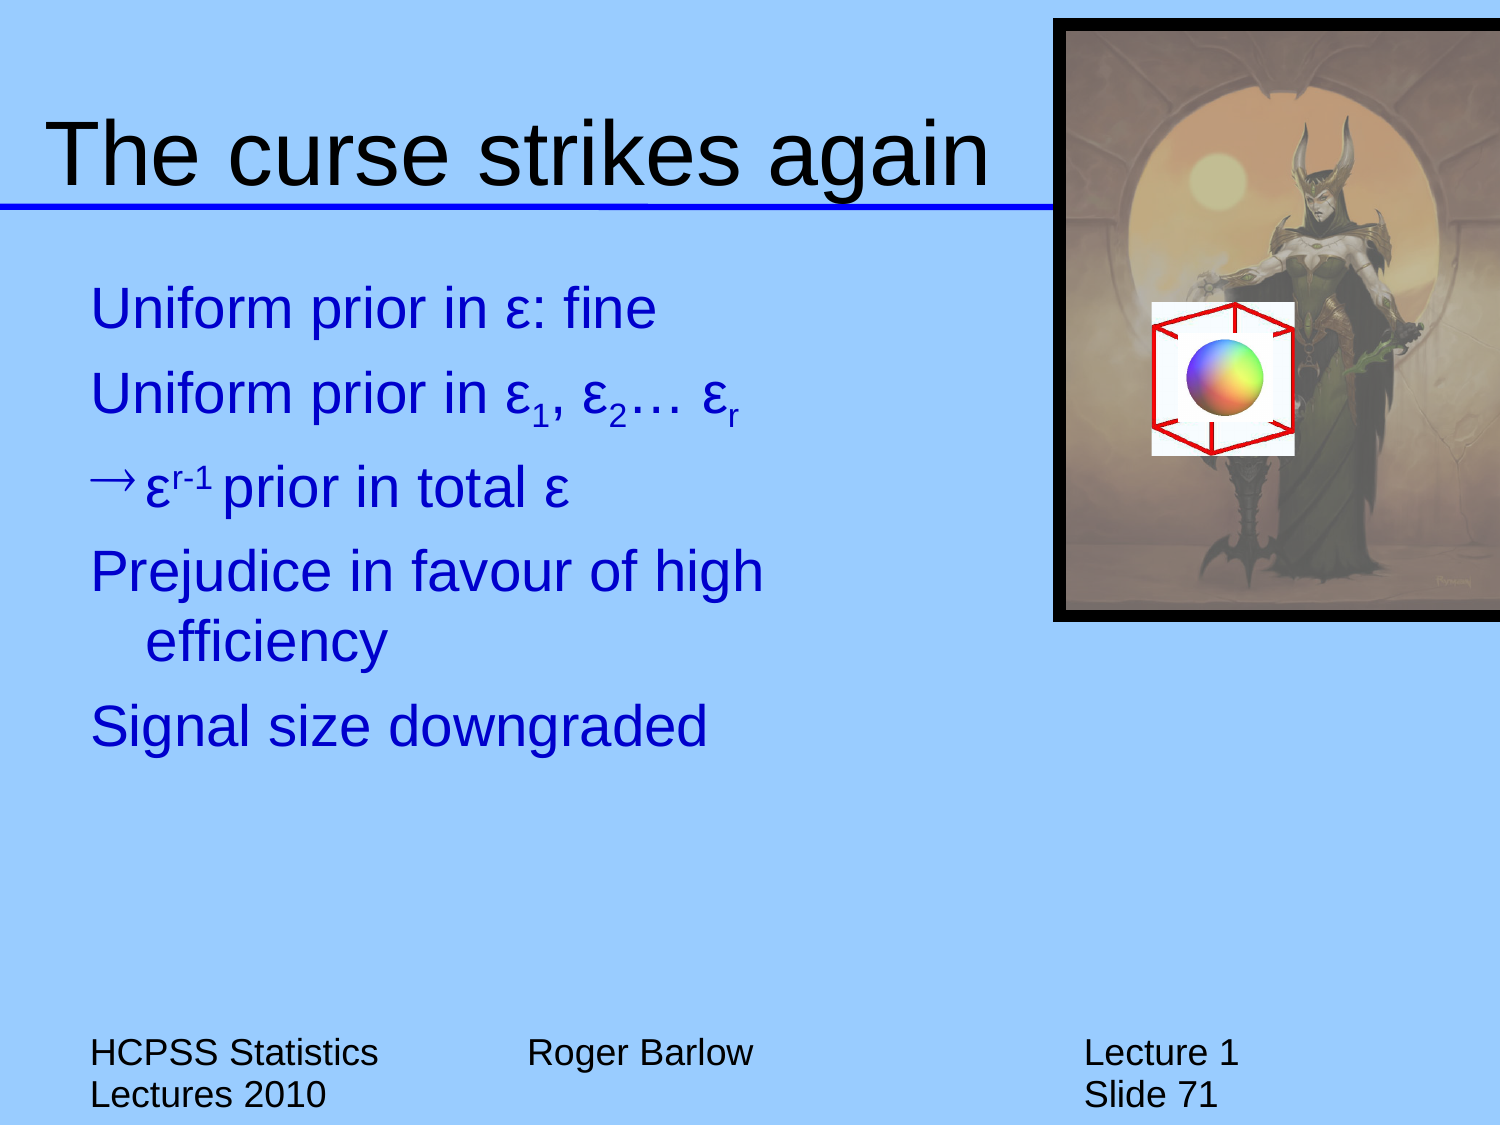

# The curse strikes again
Uniform prior in ε: fine
Uniform prior in ε1, ε2… εr
εr-1 prior in total ε
Prejudice in favour of high efficiency
Signal size downgraded
71